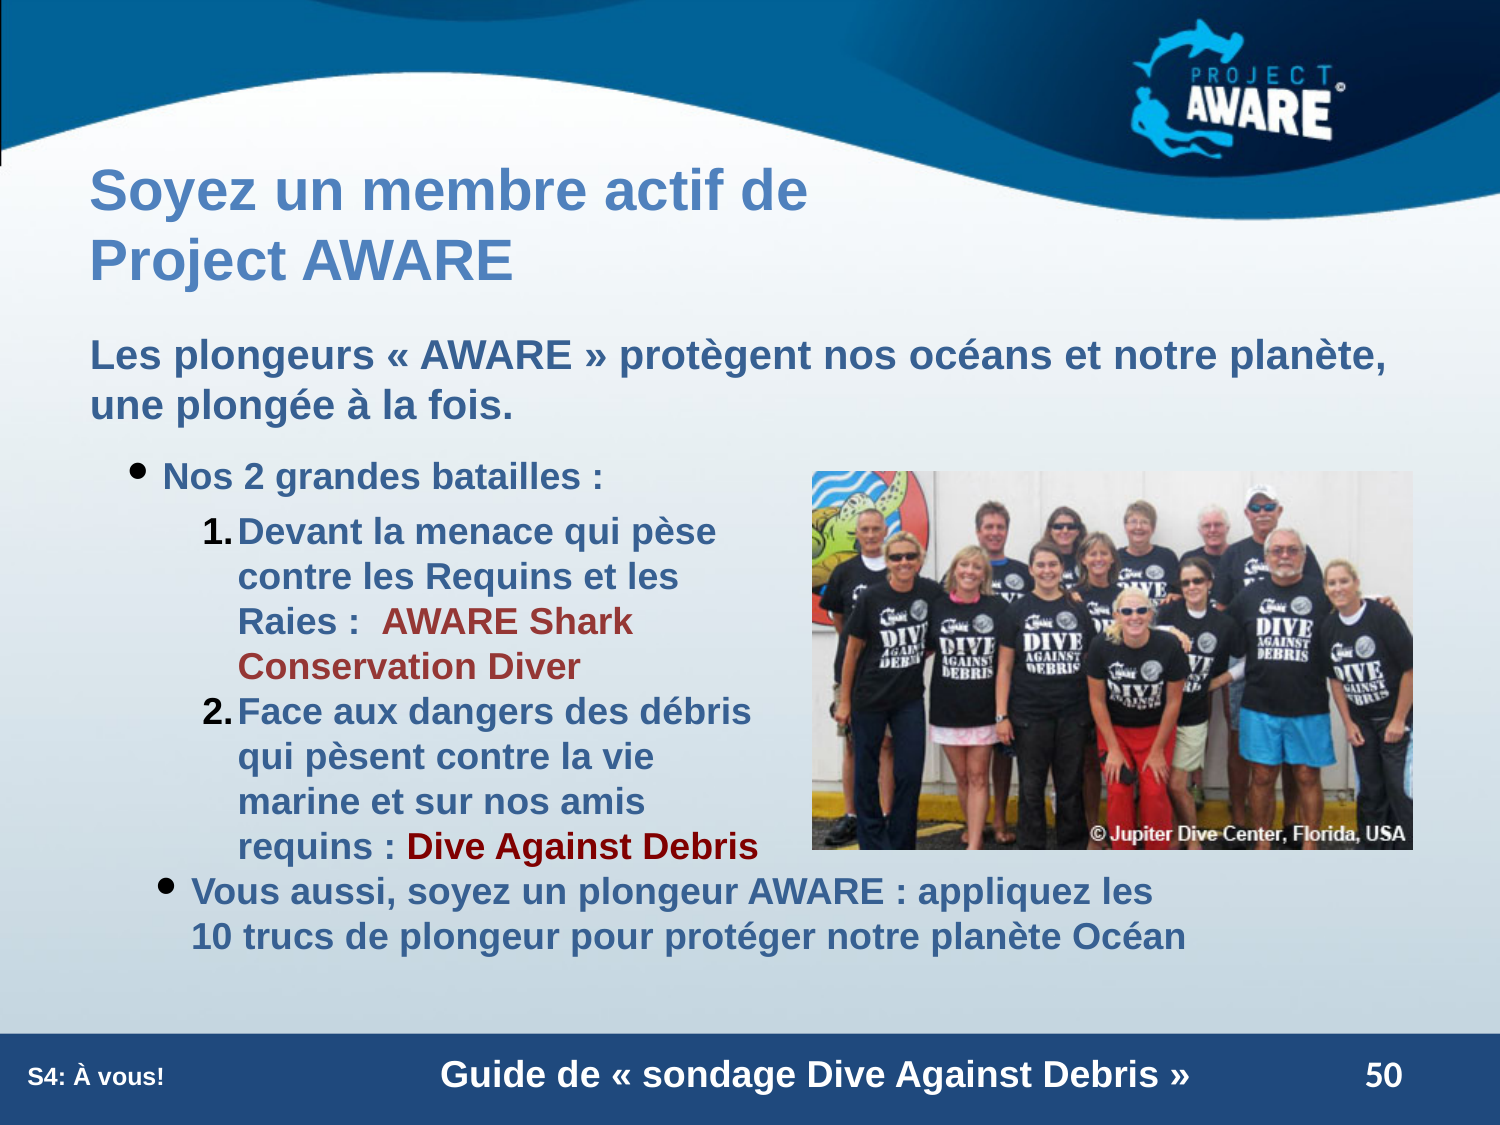

Soyez un membre actif de Project AWARE
Les plongeurs « AWARE » protègent nos océans et notre planète, une plongée à la fois.
Nos 2 grandes batailles :
Devant la menace qui pèse contre les Requins et les Raies : AWARE Shark Conservation Diver
Face aux dangers des débris qui pèsent contre la vie marine et sur nos amis requins : Dive Against Debris
Vous aussi, soyez un plongeur AWARE : appliquez les 10 trucs de plongeur pour protéger notre planète Océan
Guide de « sondage Dive Against Debris »
S4: À vous!